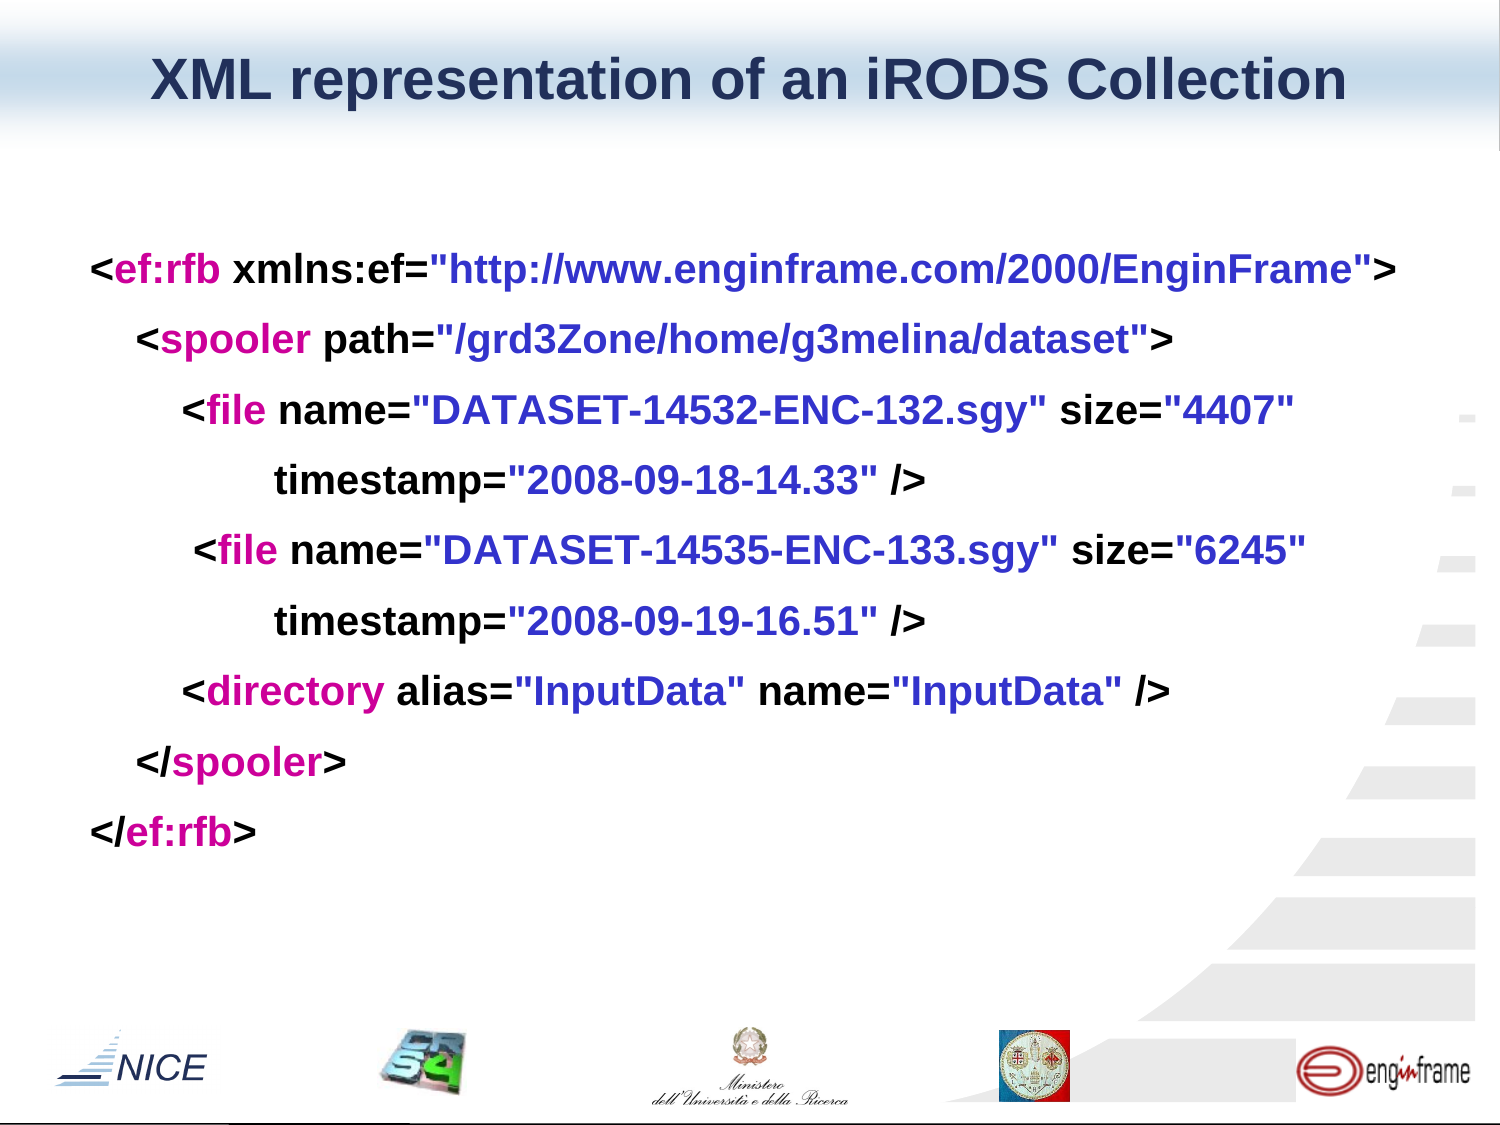

XML representation of an iRODS Collection
<ef:rfb xmlns:ef="http://www.enginframe.com/2000/EnginFrame">
 <spooler path="/grd3Zone/home/g3melina/dataset">
 <file name="DATASET-14532-ENC-132.sgy" size="4407"
 timestamp="2008-09-18-14.33" />
 <file name="DATASET-14535-ENC-133.sgy" size="6245"
 timestamp="2008-09-19-16.51" />
 <directory alias="InputData" name="InputData" />
 </spooler>
</ef:rfb>